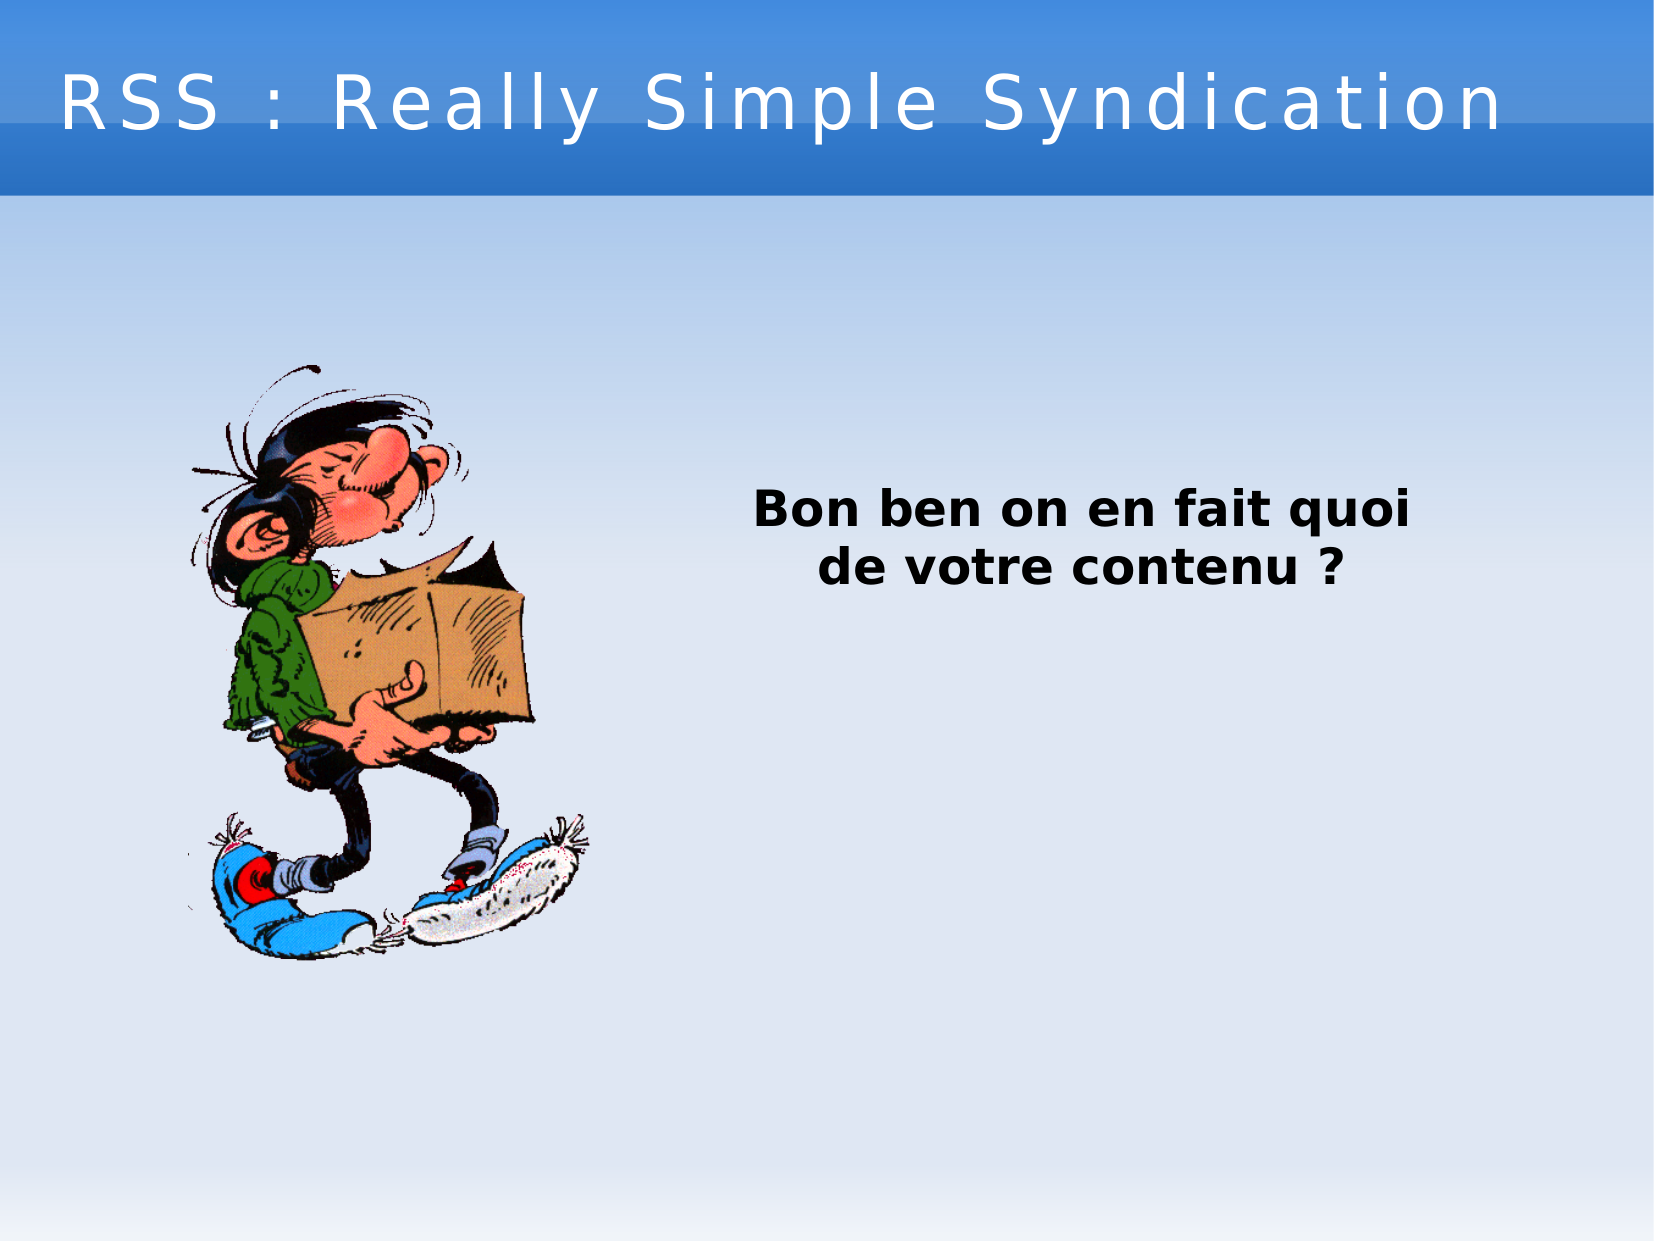

# RSS : Really Simple Syndication
Bon ben on en fait quoi de votre contenu ?